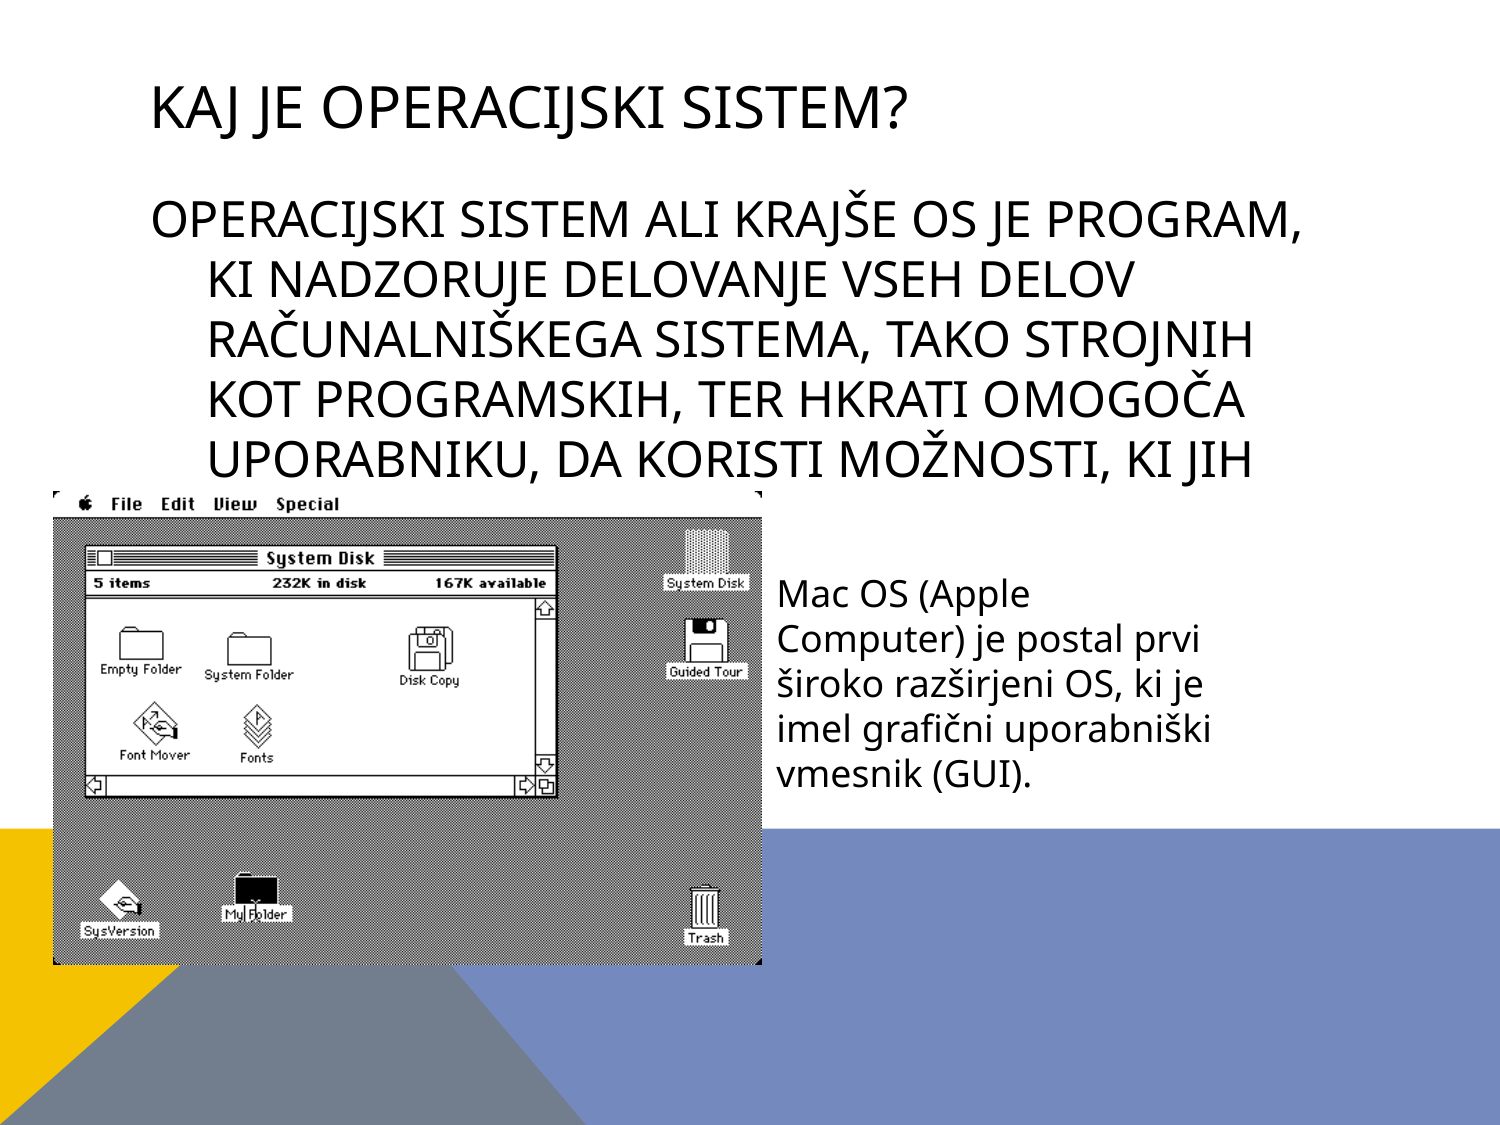

# Kaj je operacijski sistem?
OPERACIJSKI SISTEM ALI KRAJŠE OS JE PROGRAM, KI NADZORUJE DELOVANJE VSEH DELOV RAČUNALNIŠKEGA SISTEMA, TAKO STROJNIH KOT PROGRAMSKIH, TER HKRATI OMOGOČA UPORABNIKU, DA KORISTI MOŽNOSTI, KI JIH NUDI SISTEM.
Mac OS (Apple Computer) je postal prvi široko razširjeni OS, ki je imel grafični uporabniški vmesnik (GUI).